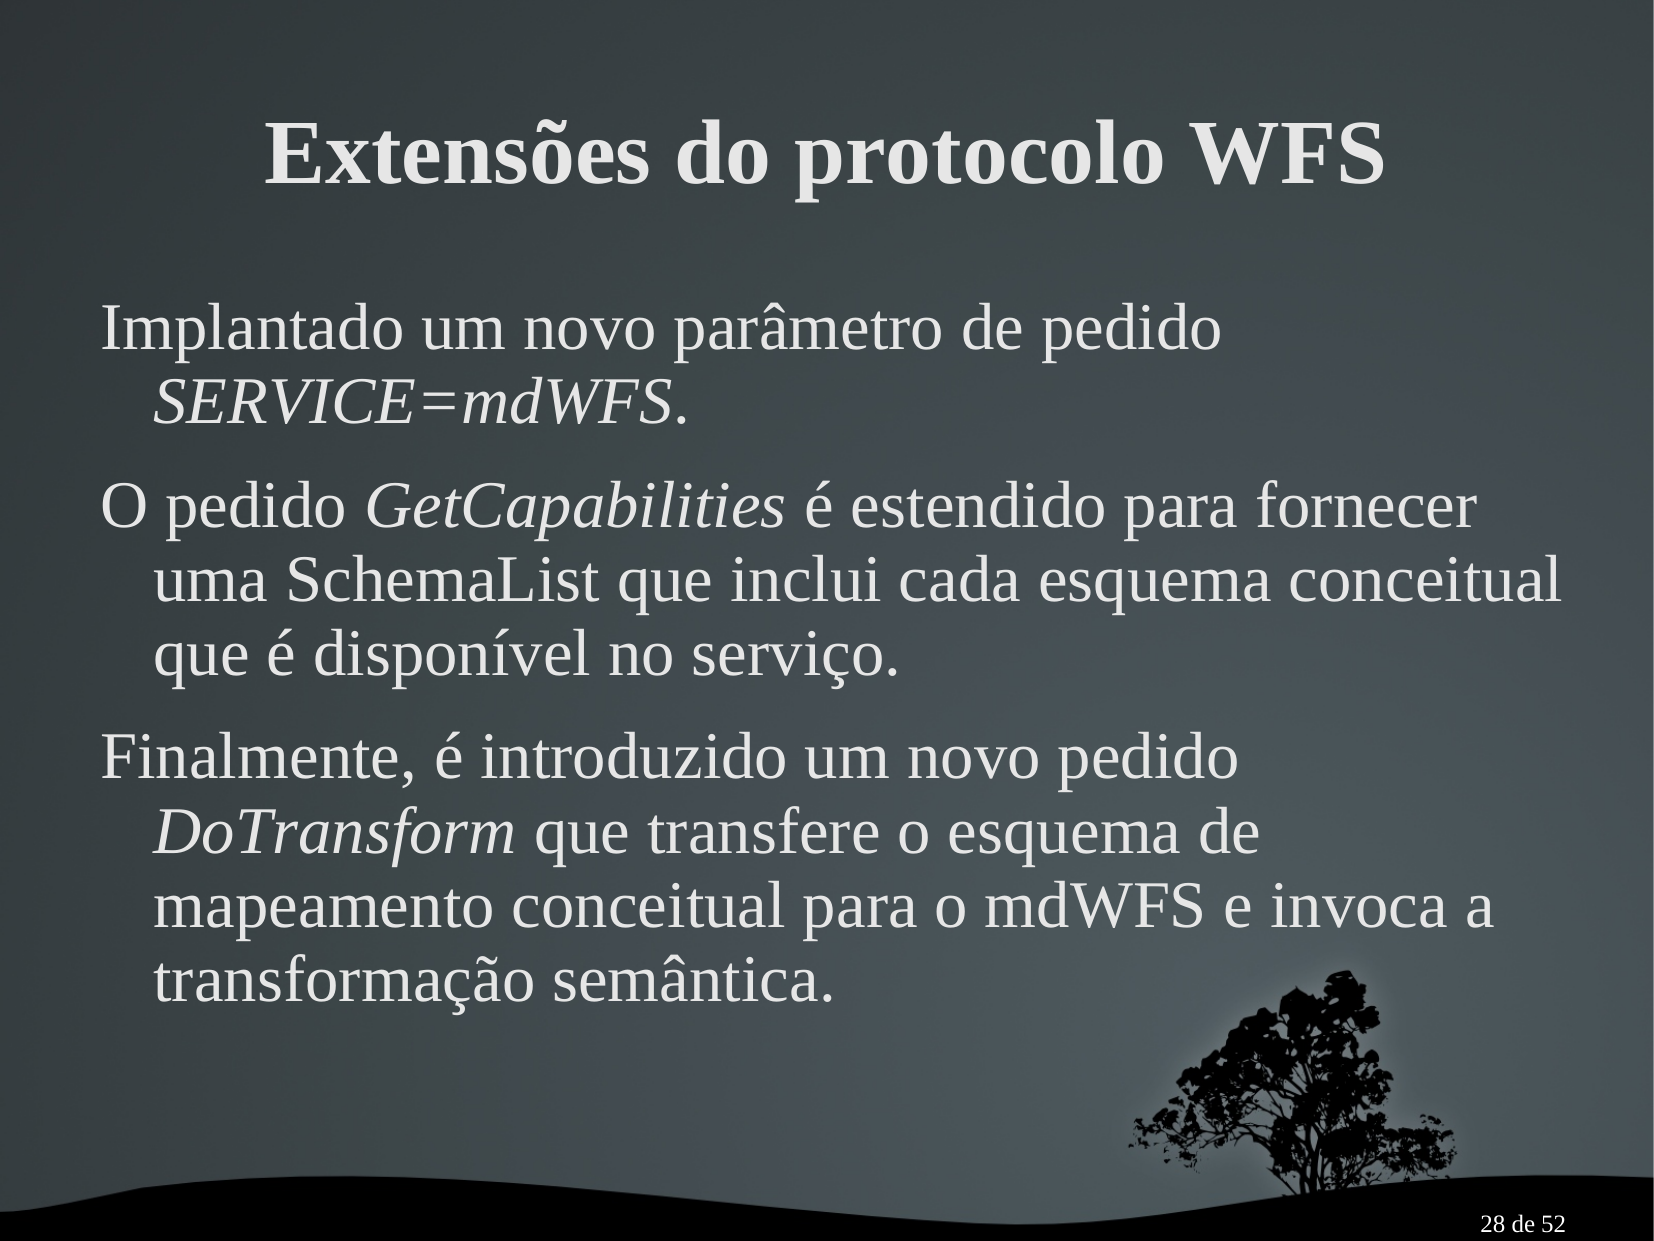

# Extensões do protocolo WFS
Implantado um novo parâmetro de pedido SERVICE=mdWFS.
O pedido GetCapabilities é estendido para fornecer uma SchemaList que inclui cada esquema conceitual que é disponível no serviço.
Finalmente, é introduzido um novo pedido DoTransform que transfere o esquema de mapeamento conceitual para o mdWFS e invoca a transformação semântica.
28